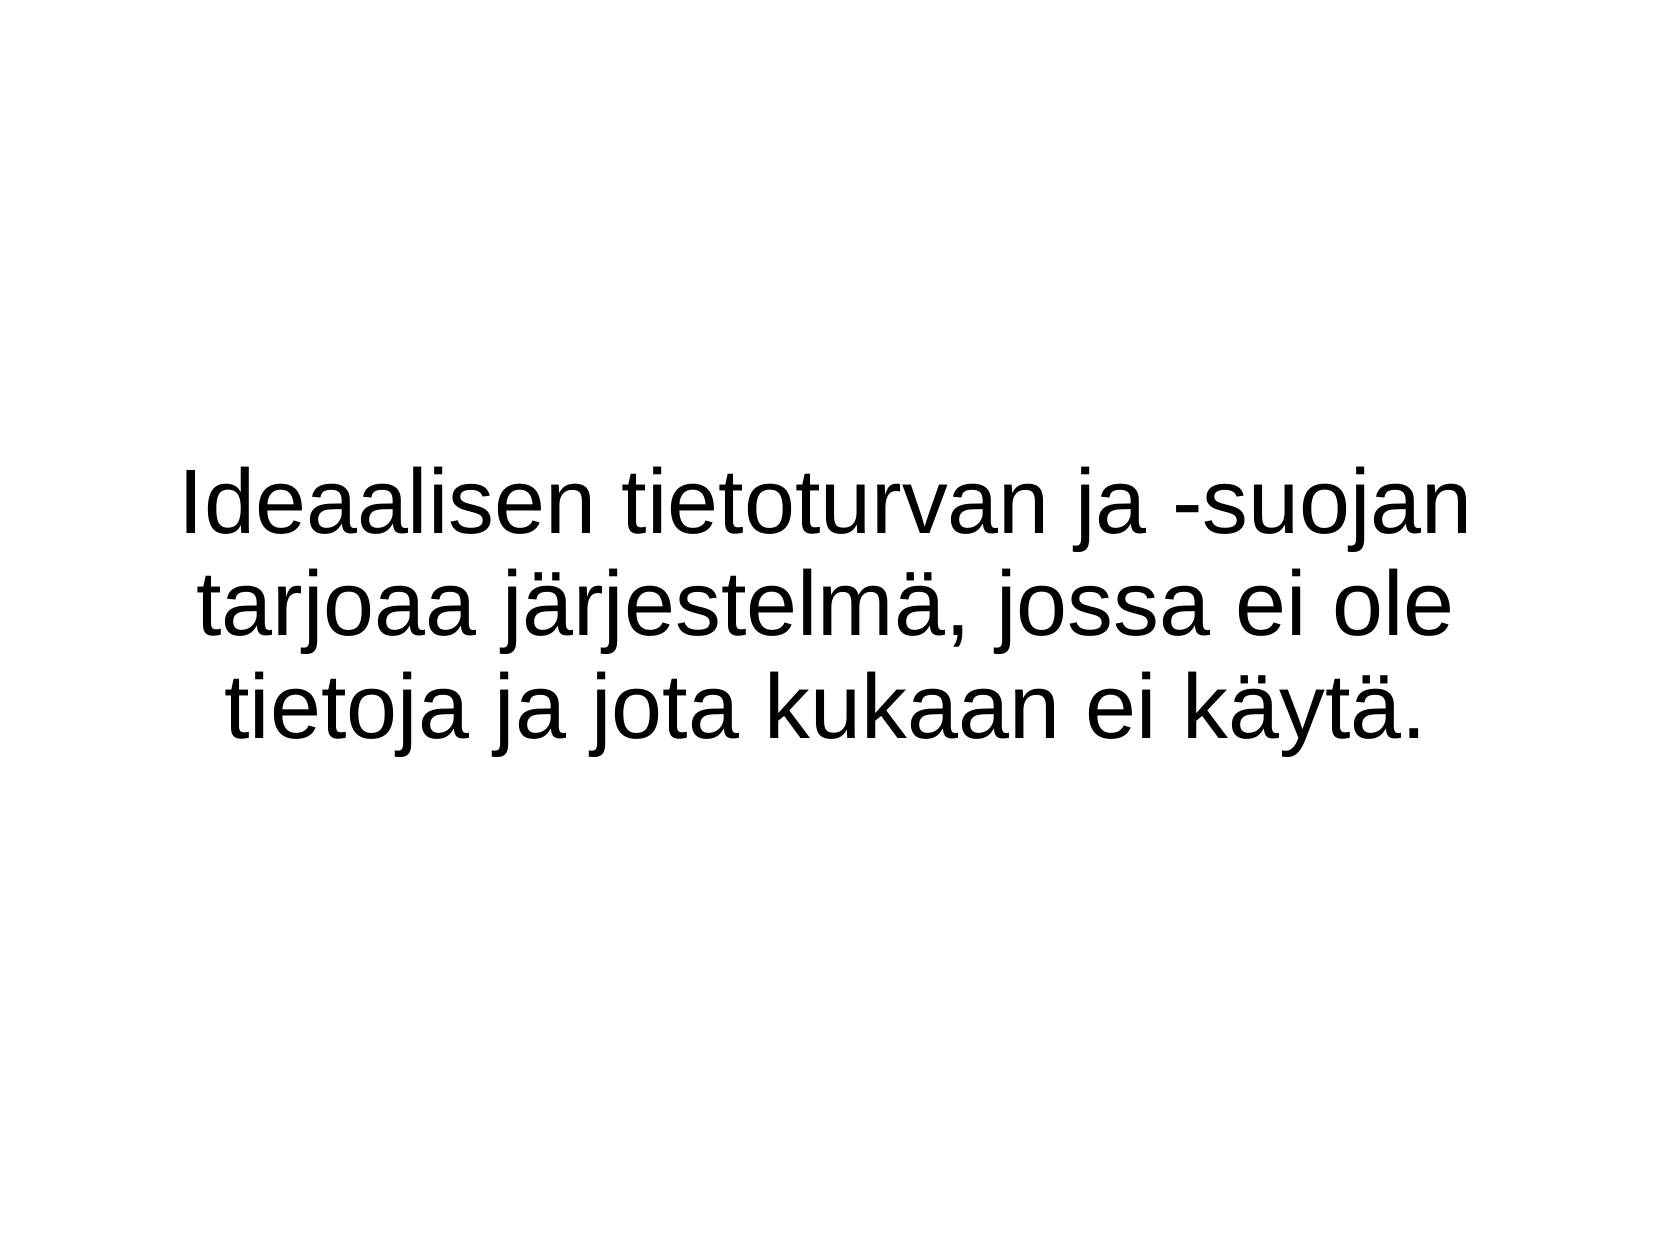

# Ideaalisen tietoturvan ja -suojan tarjoaa järjestelmä, jossa ei ole tietoja ja jota kukaan ei käytä.